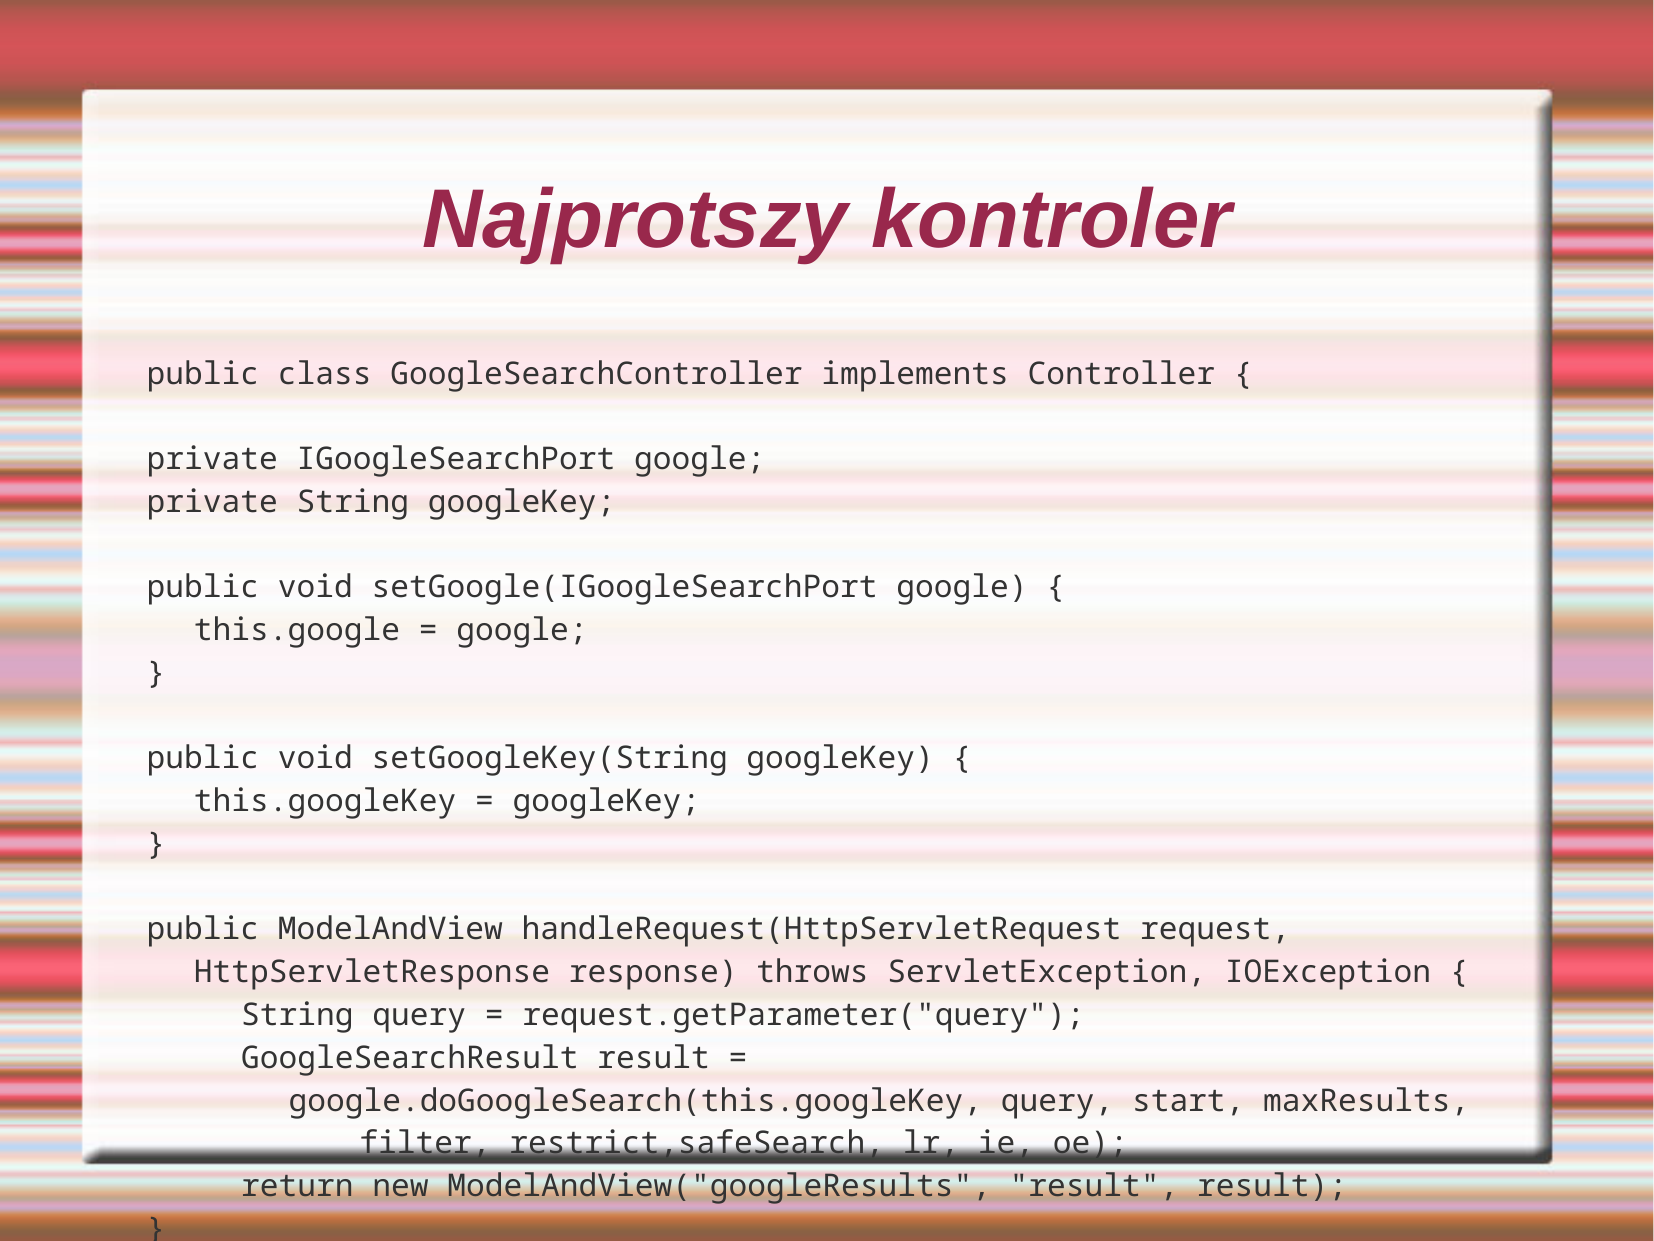

# Najprotszy kontroler
public class GoogleSearchController implements Controller {
private IGoogleSearchPort google;
private String googleKey;
public void setGoogle(IGoogleSearchPort google) {
this.google = google;
}
public void setGoogleKey(String googleKey) {
this.googleKey = googleKey;
}
public ModelAndView handleRequest(HttpServletRequest request,
HttpServletResponse response) throws ServletException, IOException {
String query = request.getParameter("query");
GoogleSearchResult result =
google.doGoogleSearch(this.googleKey, query, start, maxResults, filter, restrict,safeSearch, lr, ie, oe);
return new ModelAndView("googleResults", "result", result);
}
}